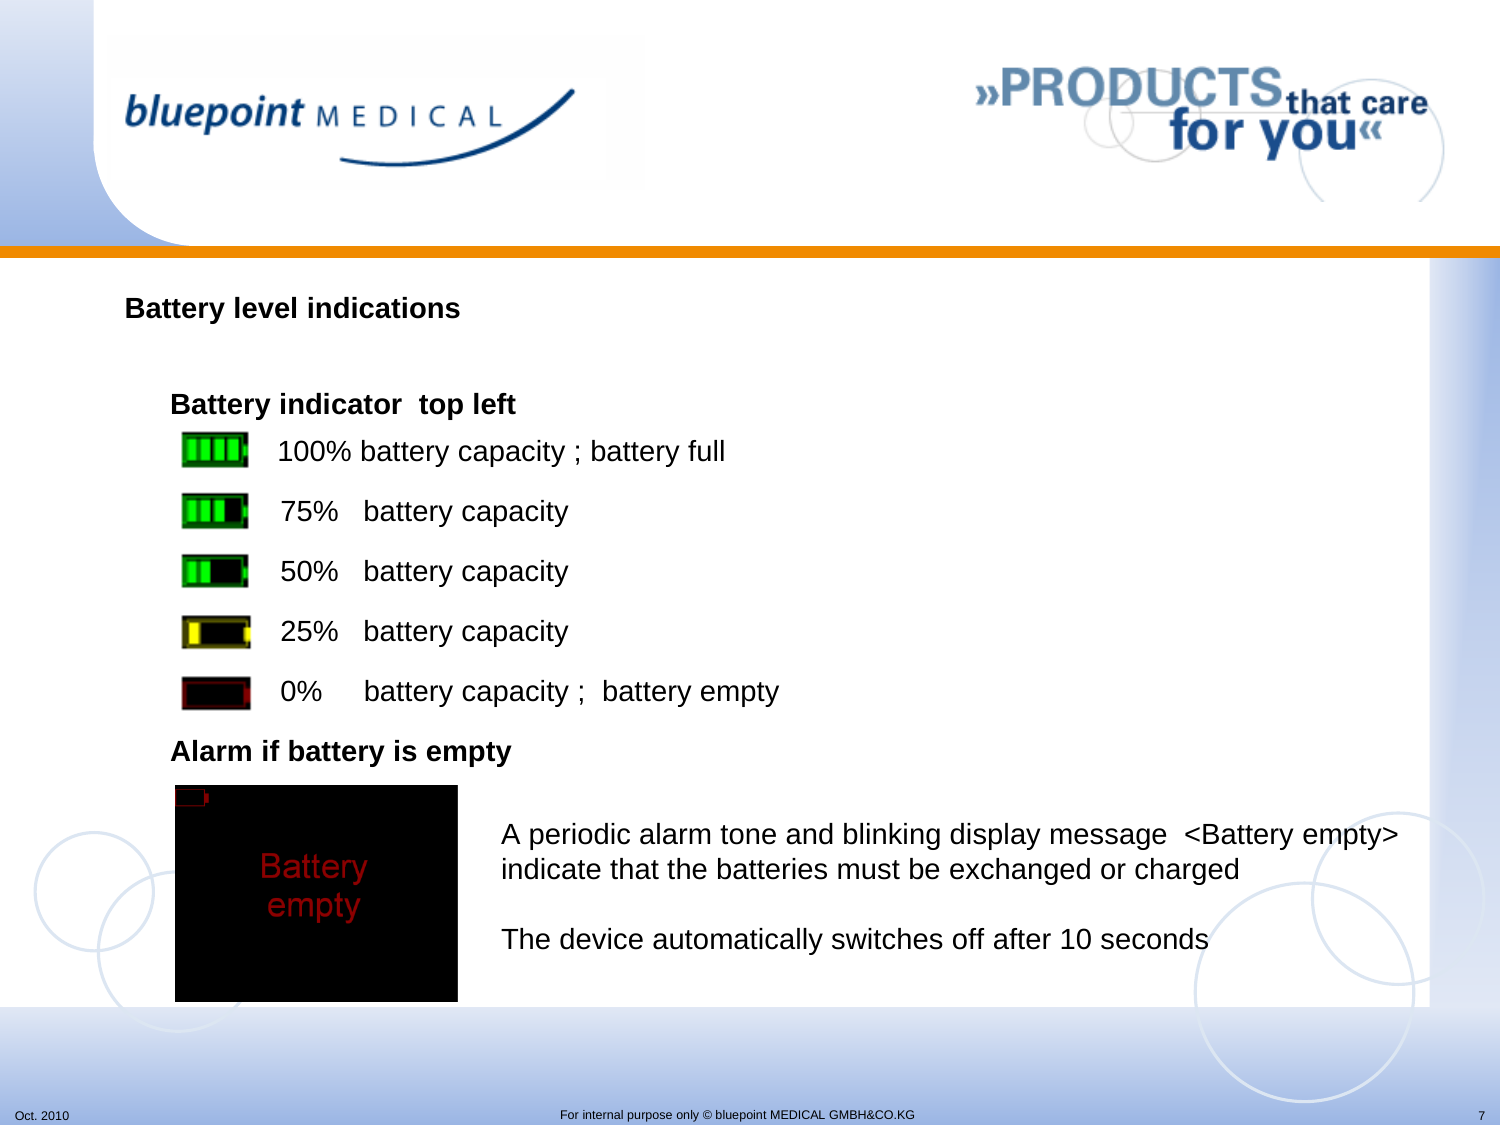

Battery level indications
Battery indicator top left
 100% battery capacity ; battery full
	 75% battery capacity
	 50% battery capacity
	 25% battery capacity
	 0% battery capacity ; battery empty
Alarm if battery is empty
A periodic alarm tone and blinking display message <Battery empty>
indicate that the batteries must be exchanged or charged
The device automatically switches off after 10 seconds